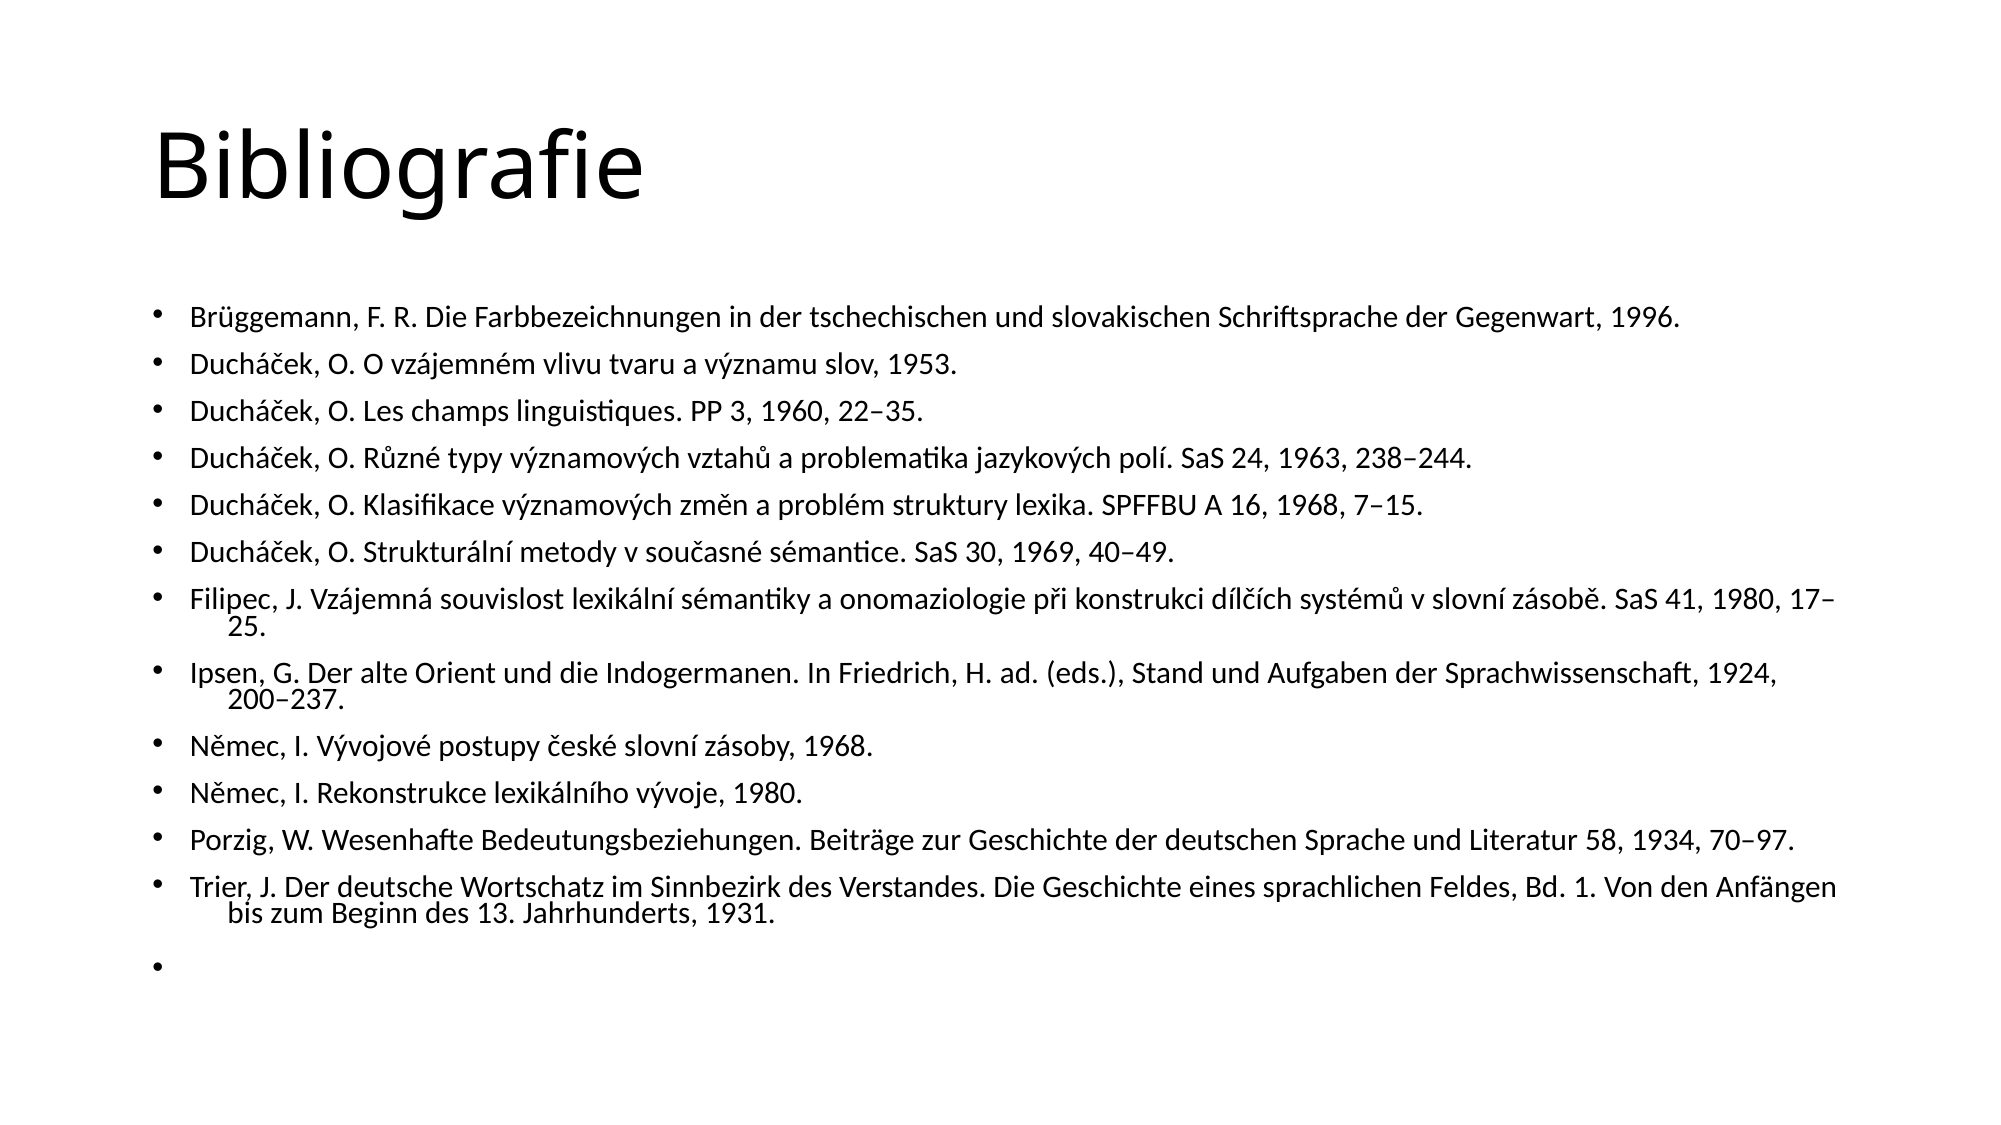

# Bibliografie
Brüggemann, F. R. Die Farbbezeichnungen in der tschechischen und slovakischen Schriftsprache der Gegenwart, 1996.
Ducháček, O. O vzájemném vlivu tvaru a významu slov, 1953.
Ducháček, O. Les champs linguistiques. PP 3, 1960, 22–35.
Ducháček, O. Různé typy významových vztahů a problematika jazykových polí. SaS 24, 1963, 238–244.
Ducháček, O. Klasifikace významových změn a problém struktury lexika. SPFFBU A 16, 1968, 7–15.
Ducháček, O. Strukturální metody v současné sémantice. SaS 30, 1969, 40–49.
Filipec, J. Vzájemná souvislost lexikální sémantiky a onomaziologie při konstrukci dílčích systémů v slovní zásobě. SaS 41, 1980, 17–25.
Ipsen, G. Der alte Orient und die Indogermanen. In Friedrich, H. ad. (eds.), Stand und Aufgaben der Sprachwissenschaft, 1924, 200–237.
Němec, I. Vývojové postupy české slovní zásoby, 1968.
Němec, I. Rekonstrukce lexikálního vývoje, 1980.
Porzig, W. Wesenhafte Bedeutungsbeziehungen. Beiträge zur Geschichte der deutschen Sprache und Literatur 58, 1934, 70–97.
Trier, J. Der deutsche Wortschatz im Sinnbezirk des Verstandes. Die Geschichte eines sprachlichen Feldes, Bd. 1. Von den Anfängen bis zum Beginn des 13. Jahrhunderts, 1931.